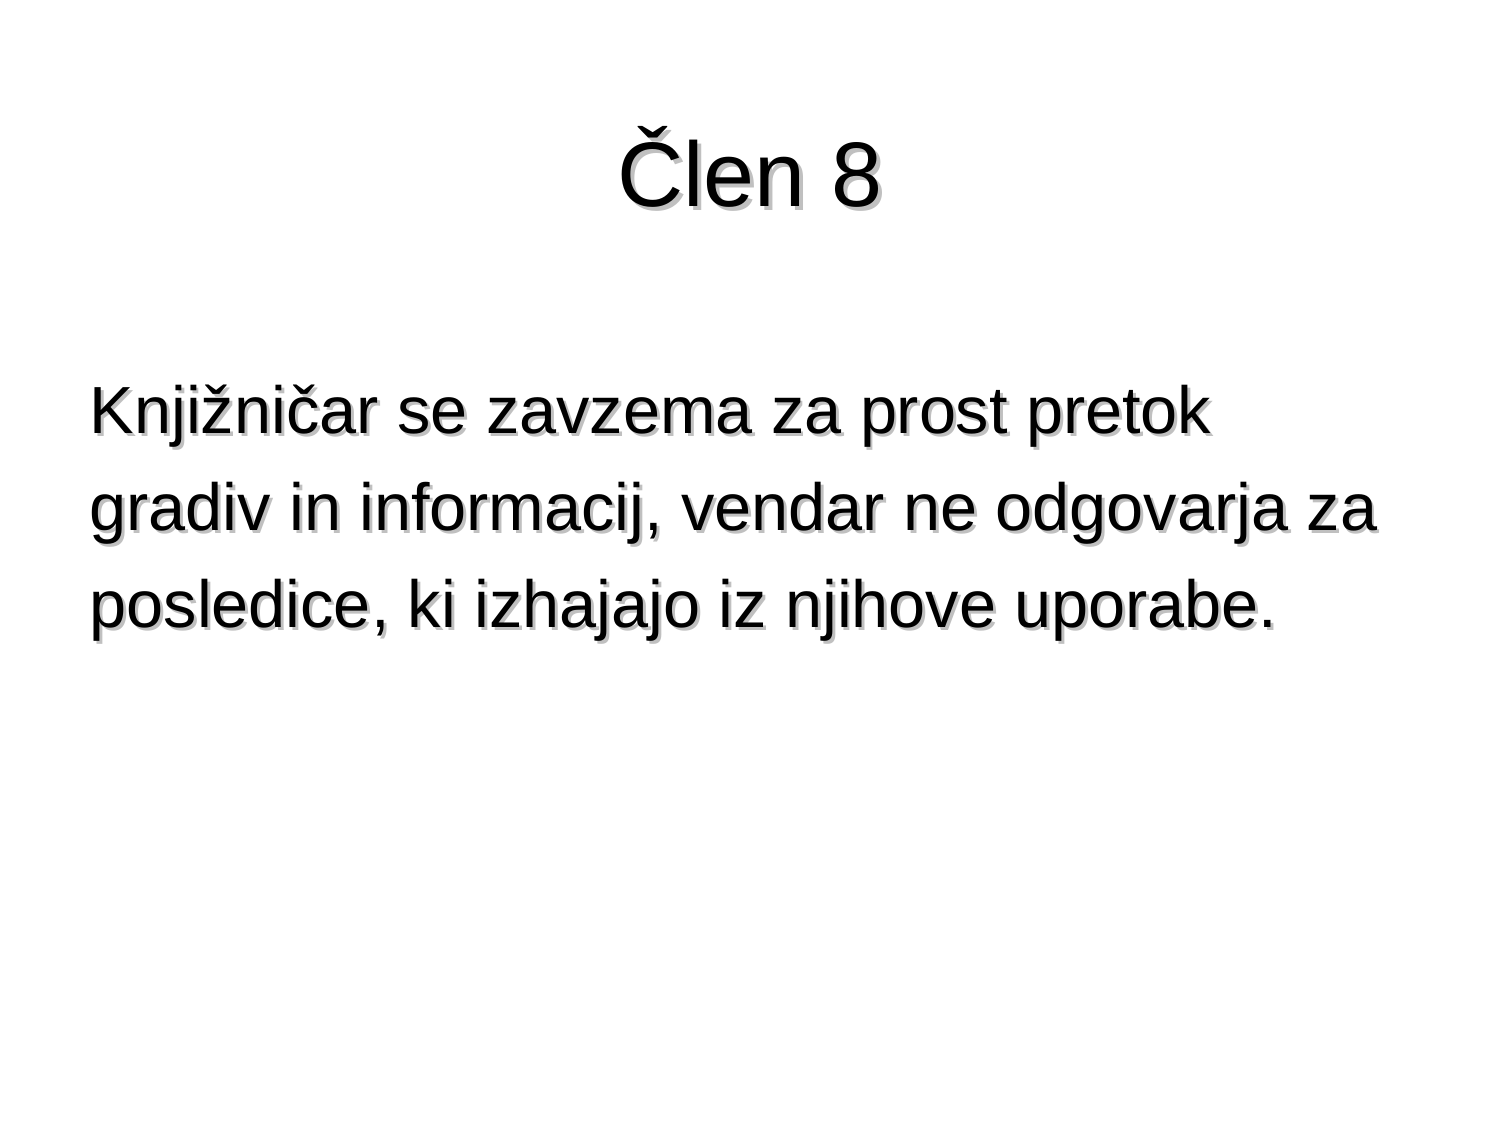

# Člen 8
Knjižničar se zavzema za prost pretok
gradiv in informacij, vendar ne odgovarja za
posledice, ki izhajajo iz njihove uporabe.
13
Oddelek za bibliotekarstvo, informacijsko znanost in knjigarstvo, Filozofska fakulteta